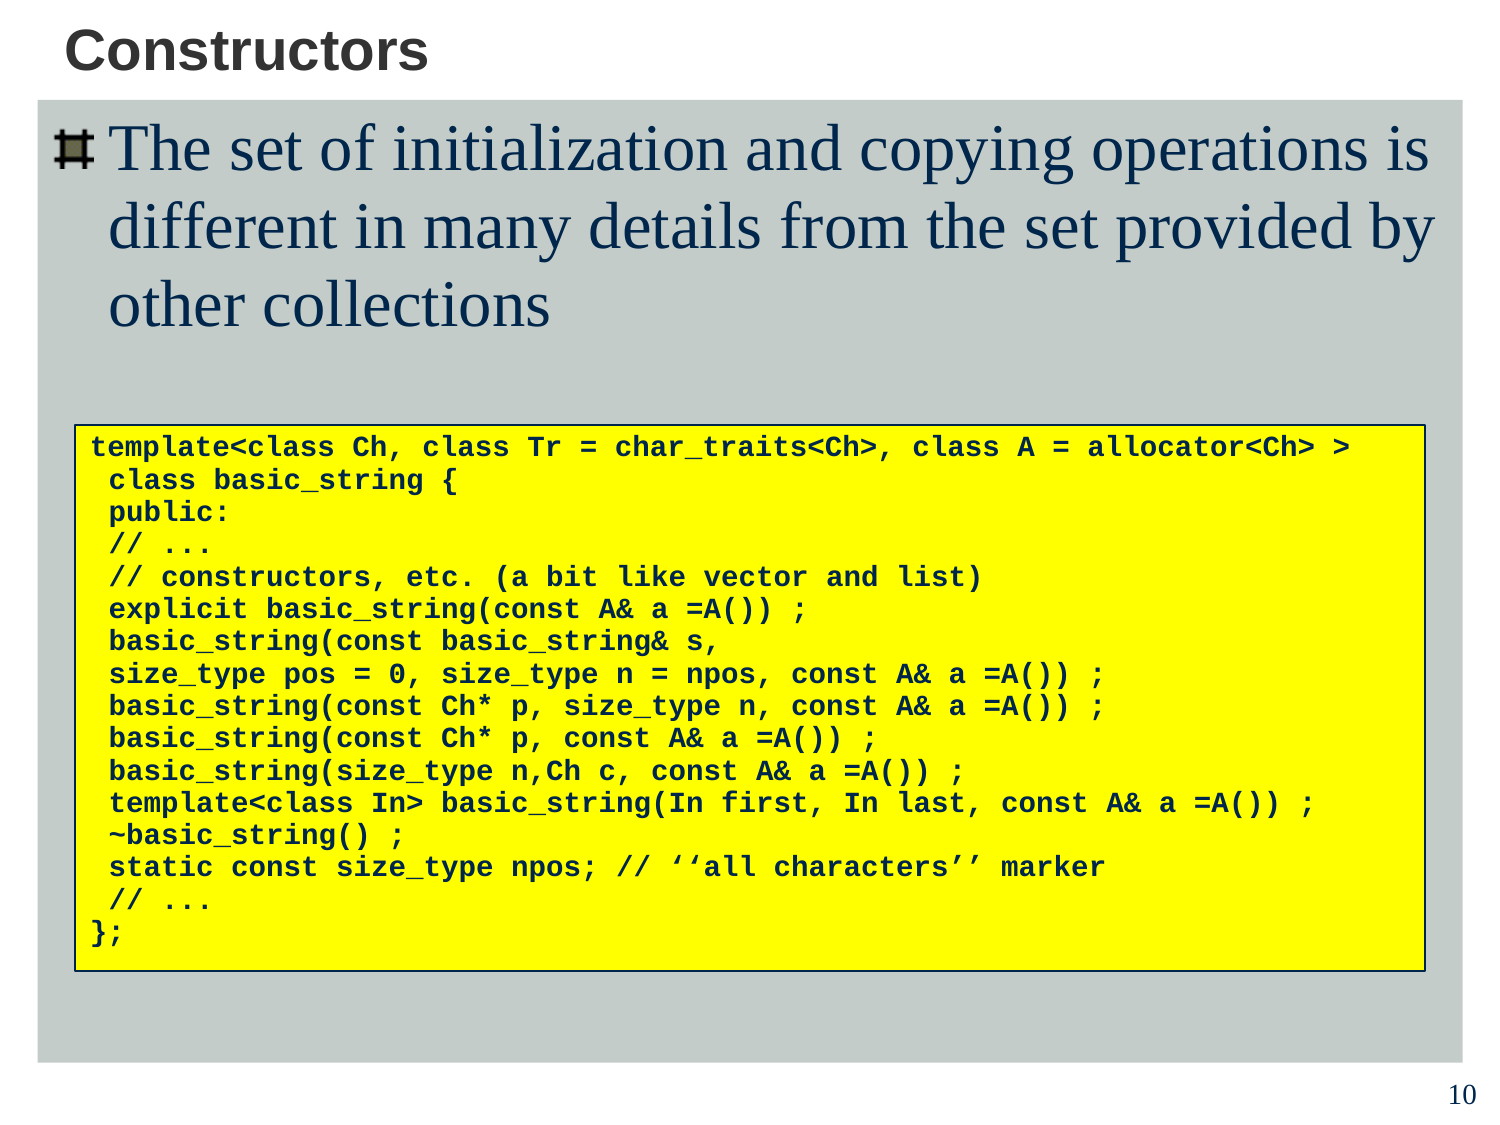

# Constructors
The set of initialization and copying operations is different in many details from the set provided by other collections
template<class Ch, class Tr = char_traits<Ch>, class A = allocator<Ch> >
	class basic_string {
	public:
	// ...
	// constructors, etc. (a bit like vector and list)
	explicit basic_string(const A& a =A()) ;
	basic_string(const basic_string& s,
	size_type pos = 0, size_type n = npos, const A& a =A()) ;
	basic_string(const Ch* p, size_type n, const A& a =A()) ;
	basic_string(const Ch* p, const A& a =A()) ;
	basic_string(size_type n,Ch c, const A& a =A()) ;
	template<class In> basic_string(In first, In last, const A& a =A()) ;
	~basic_string() ;
	static const size_type npos; // ‘‘all characters’’ marker
	// ...
};